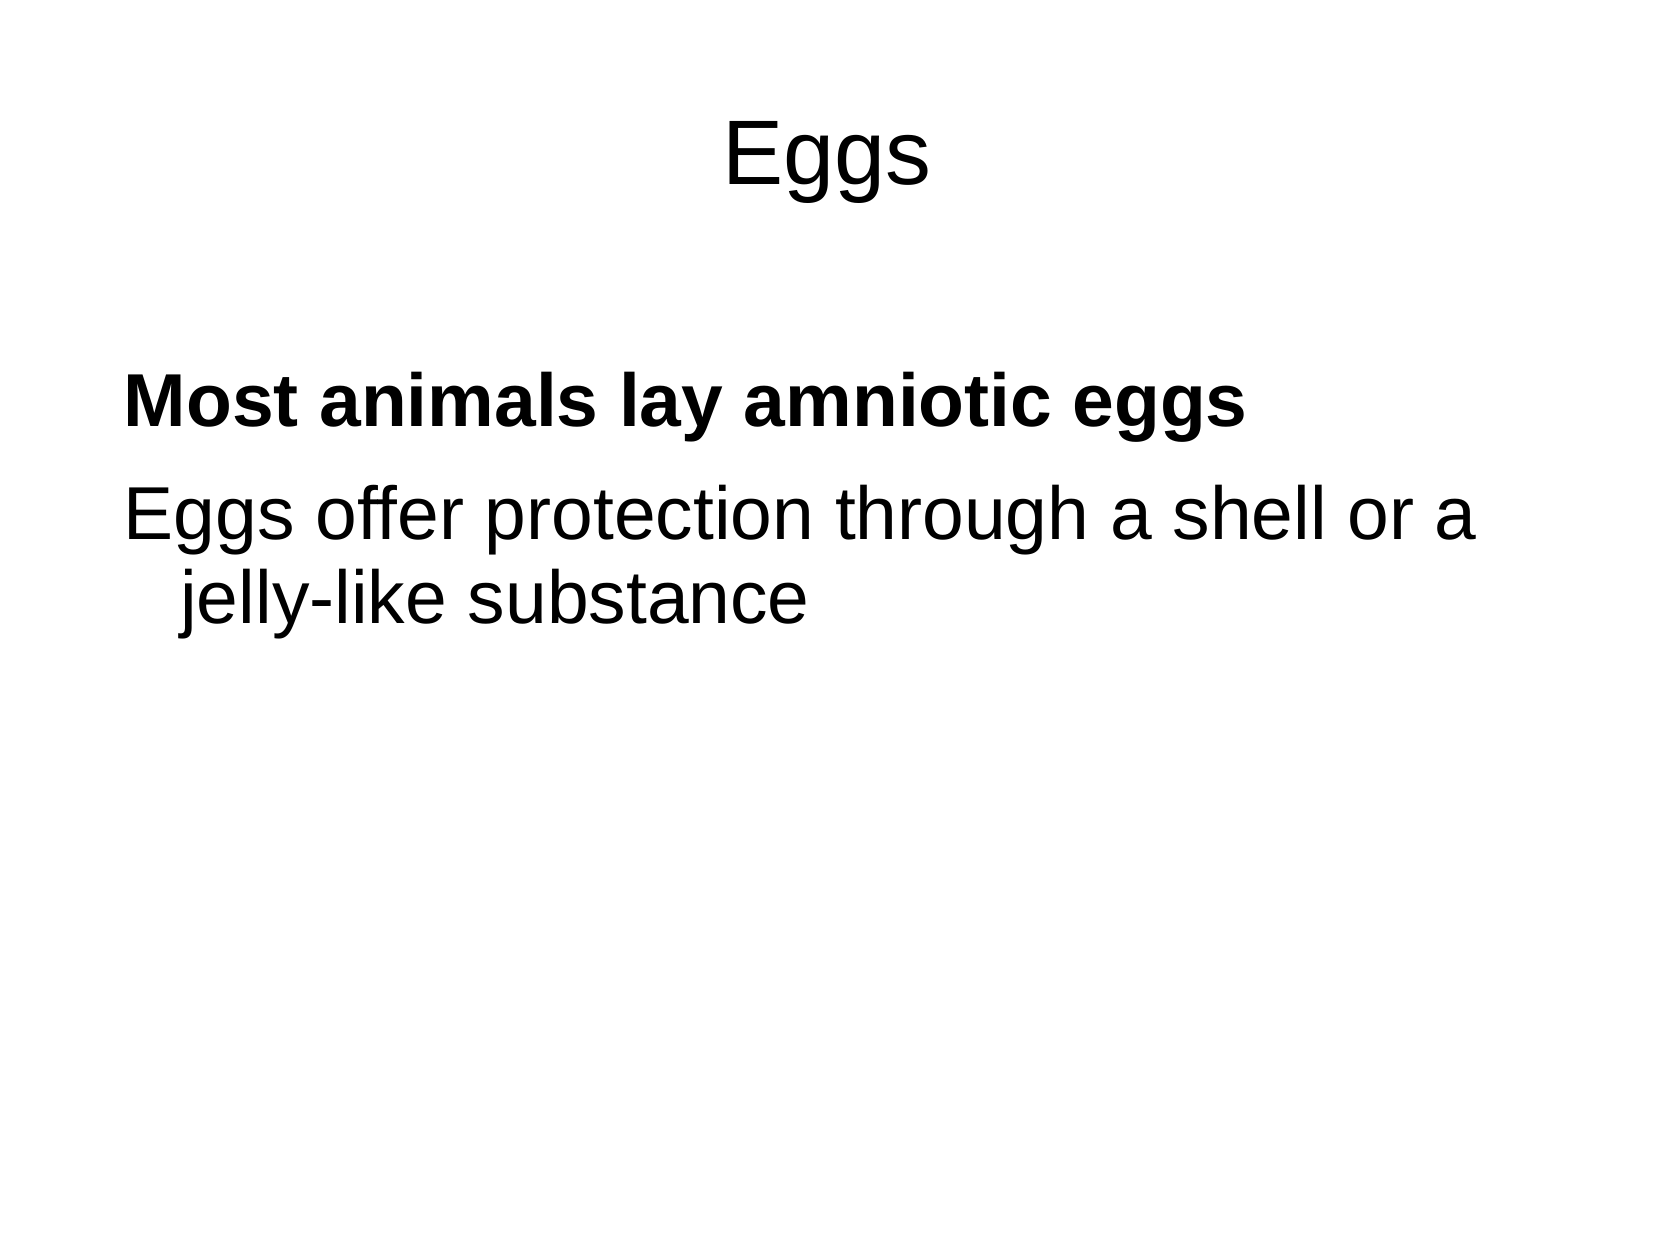

# Eggs
Most animals lay amniotic eggs
Eggs offer protection through a shell or a jelly-like substance